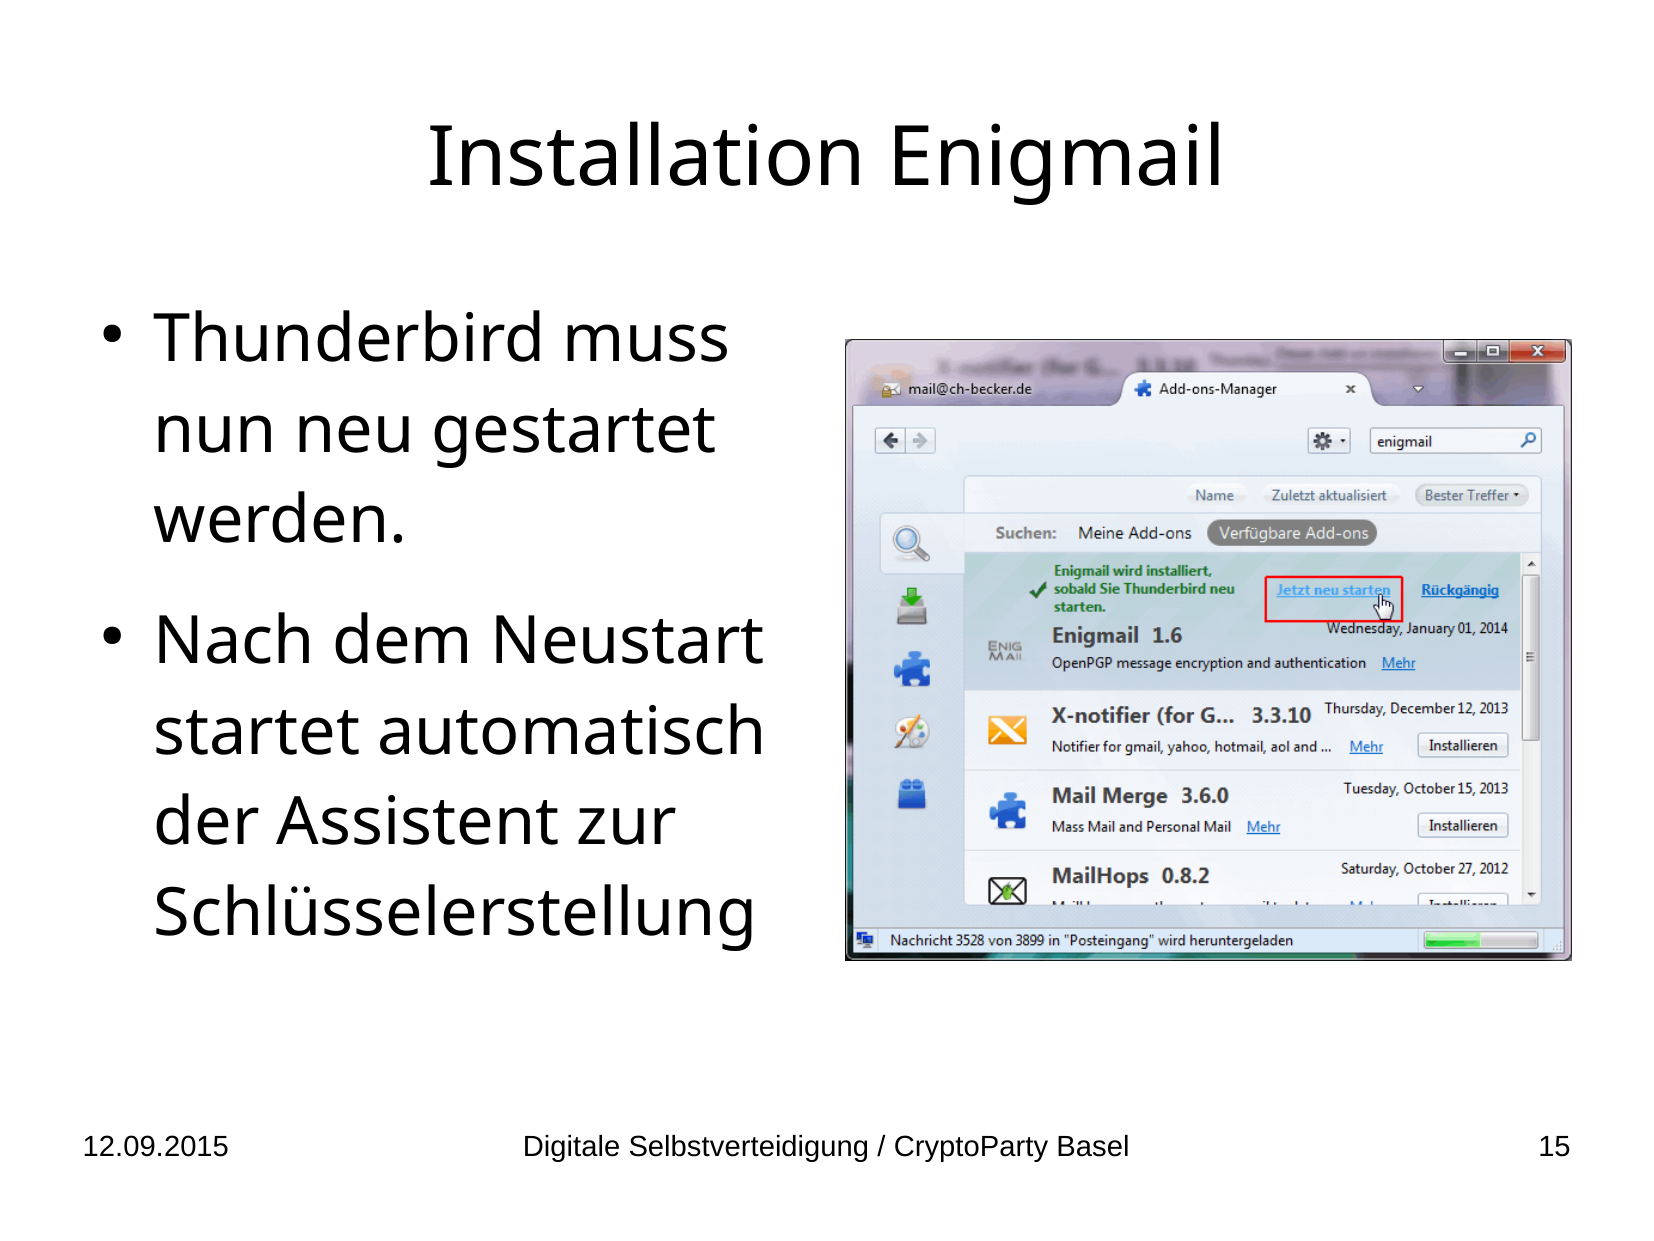

# Installation Enigmail
Thunderbird muss nun neu gestartet werden.
Nach dem Neustart startet automatisch der Assistent zur Schlüsselerstellung
12.09.2015
Digitale Selbstverteidigung / CryptoParty Basel
15